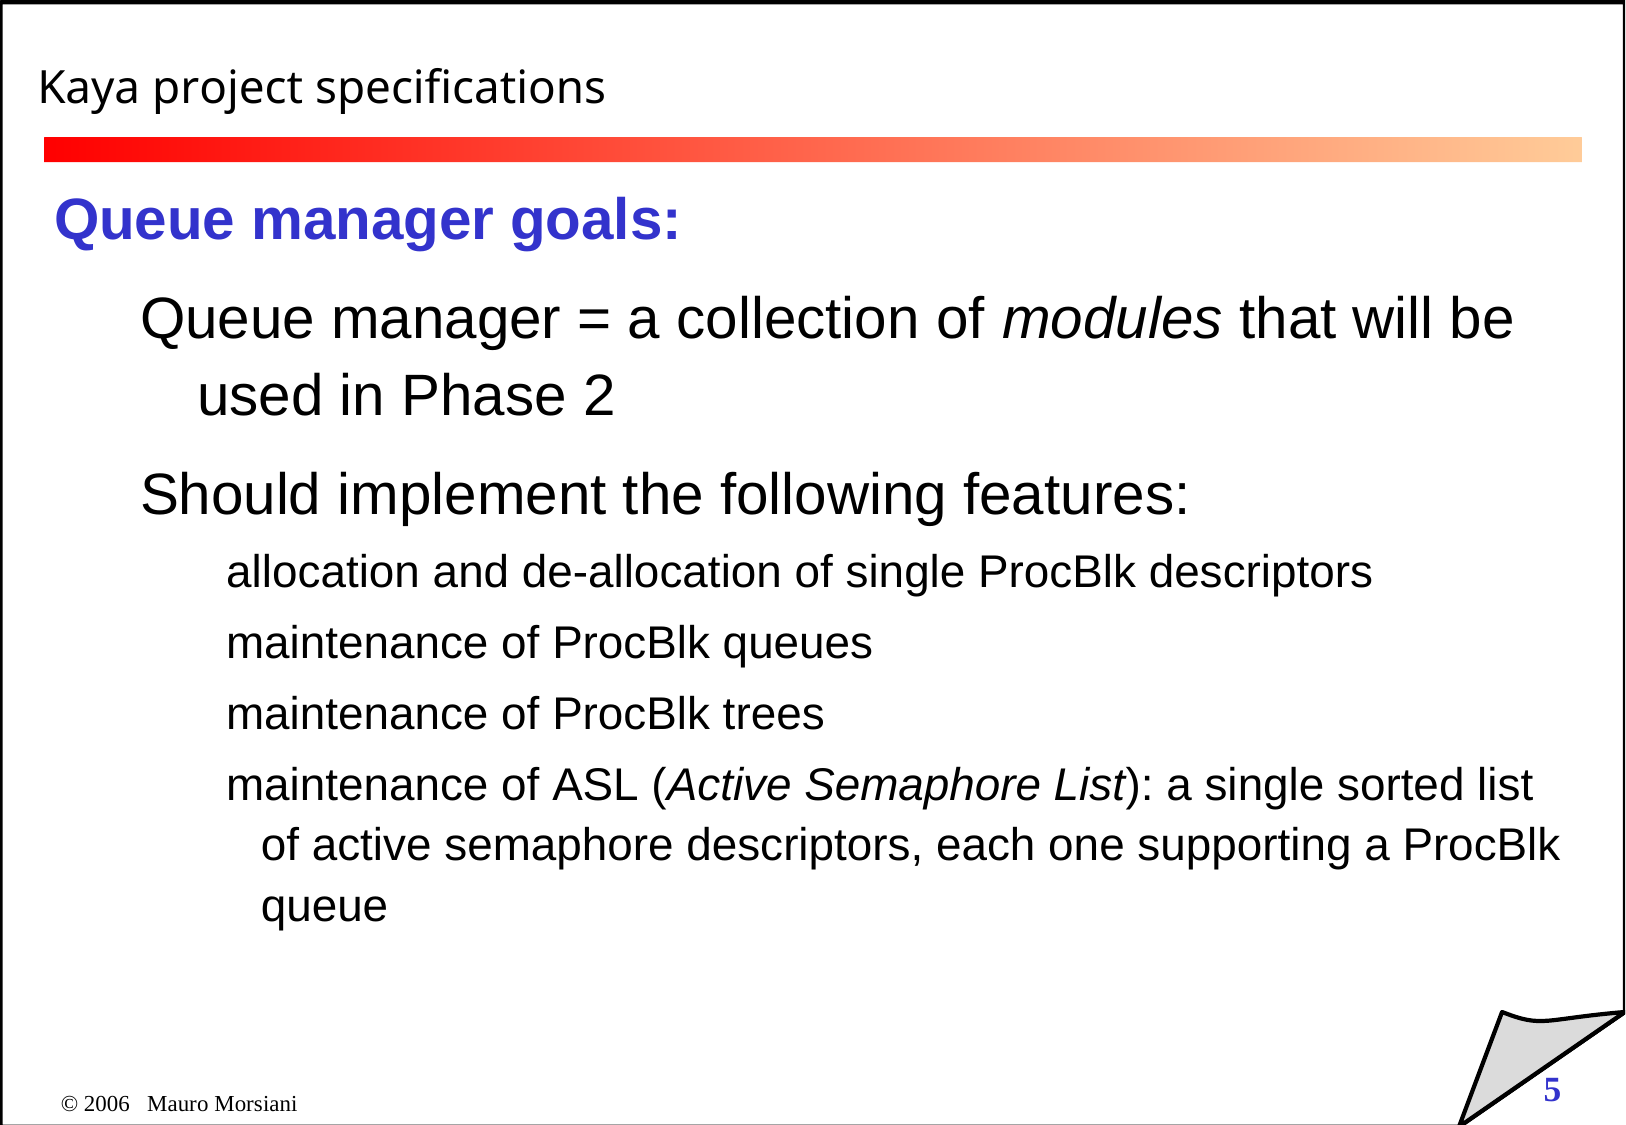

# Kaya project specifications
Queue manager goals:
Queue manager = a collection of modules that will be used in Phase 2
Should implement the following features:
allocation and de-allocation of single ProcBlk descriptors
maintenance of ProcBlk queues
maintenance of ProcBlk trees
maintenance of ASL (Active Semaphore List): a single sorted list of active semaphore descriptors, each one supporting a ProcBlk queue